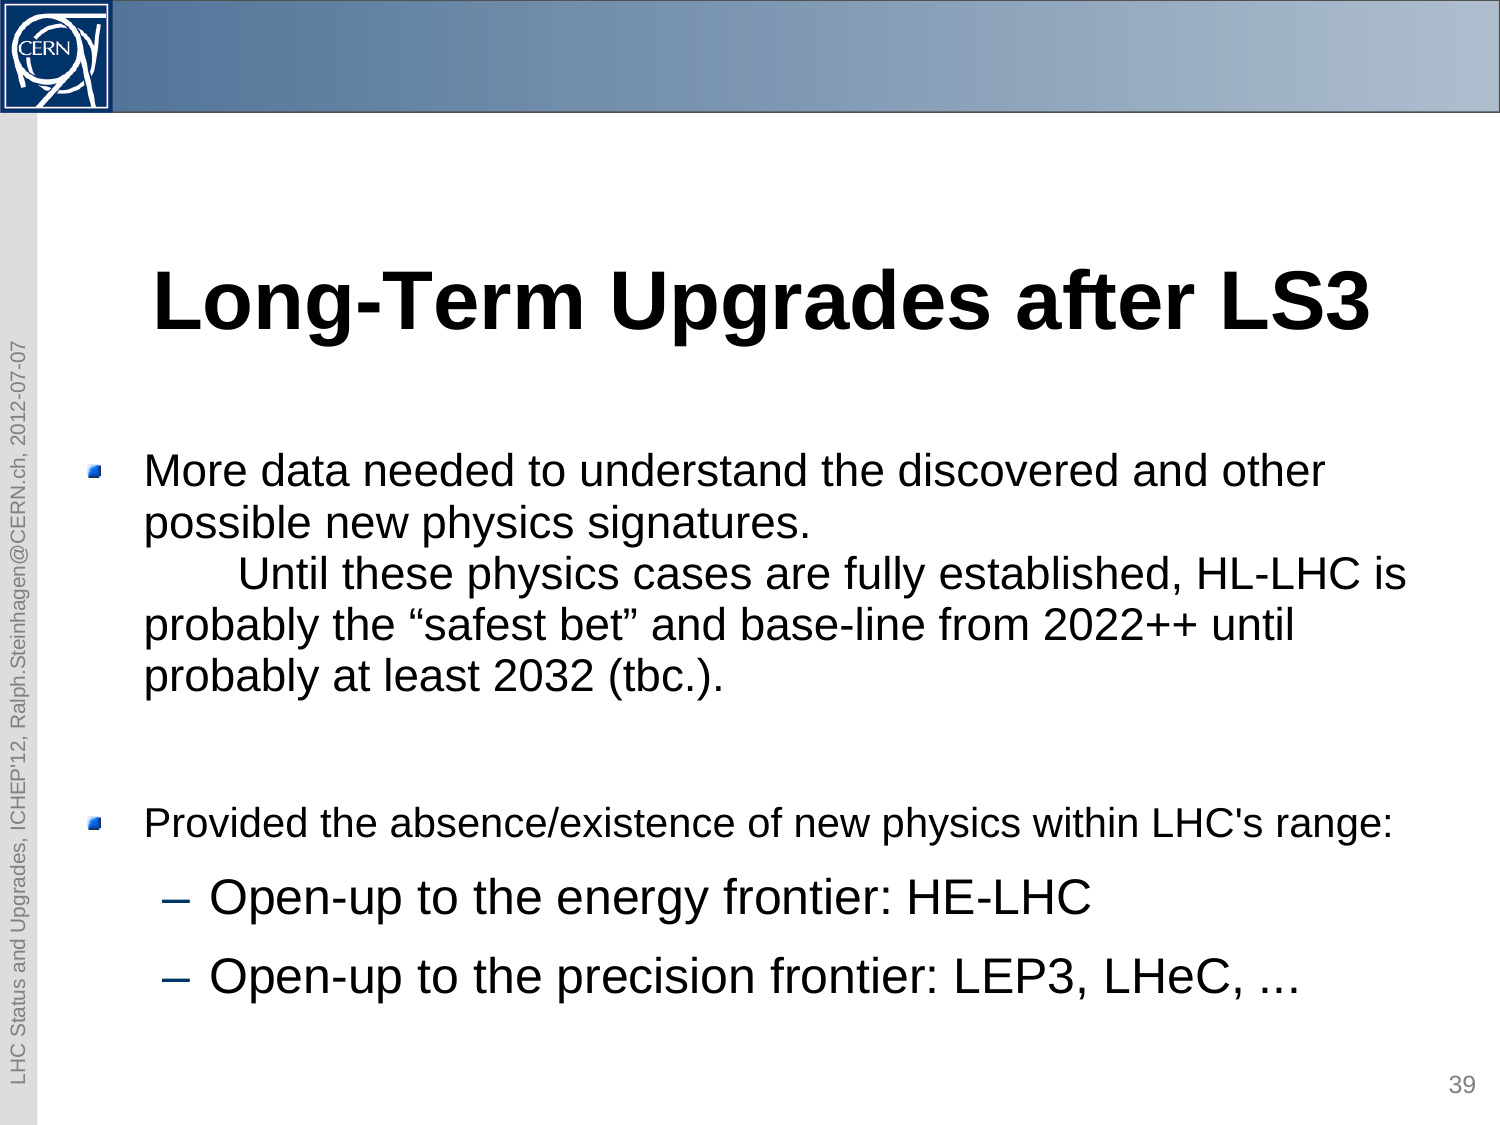

#
Long-Term Upgrades after LS3
More data needed to understand the discovered and other possible new physics signatures. 					Until these physics cases are fully established, HL-LHC is probably the “safest bet” and base-line from 2022++ until probably at least 2032 (tbc.).
Provided the absence/existence of new physics within LHC's range:
Open-up to the energy frontier: HE-LHC
Open-up to the precision frontier: LEP3, LHeC, ...